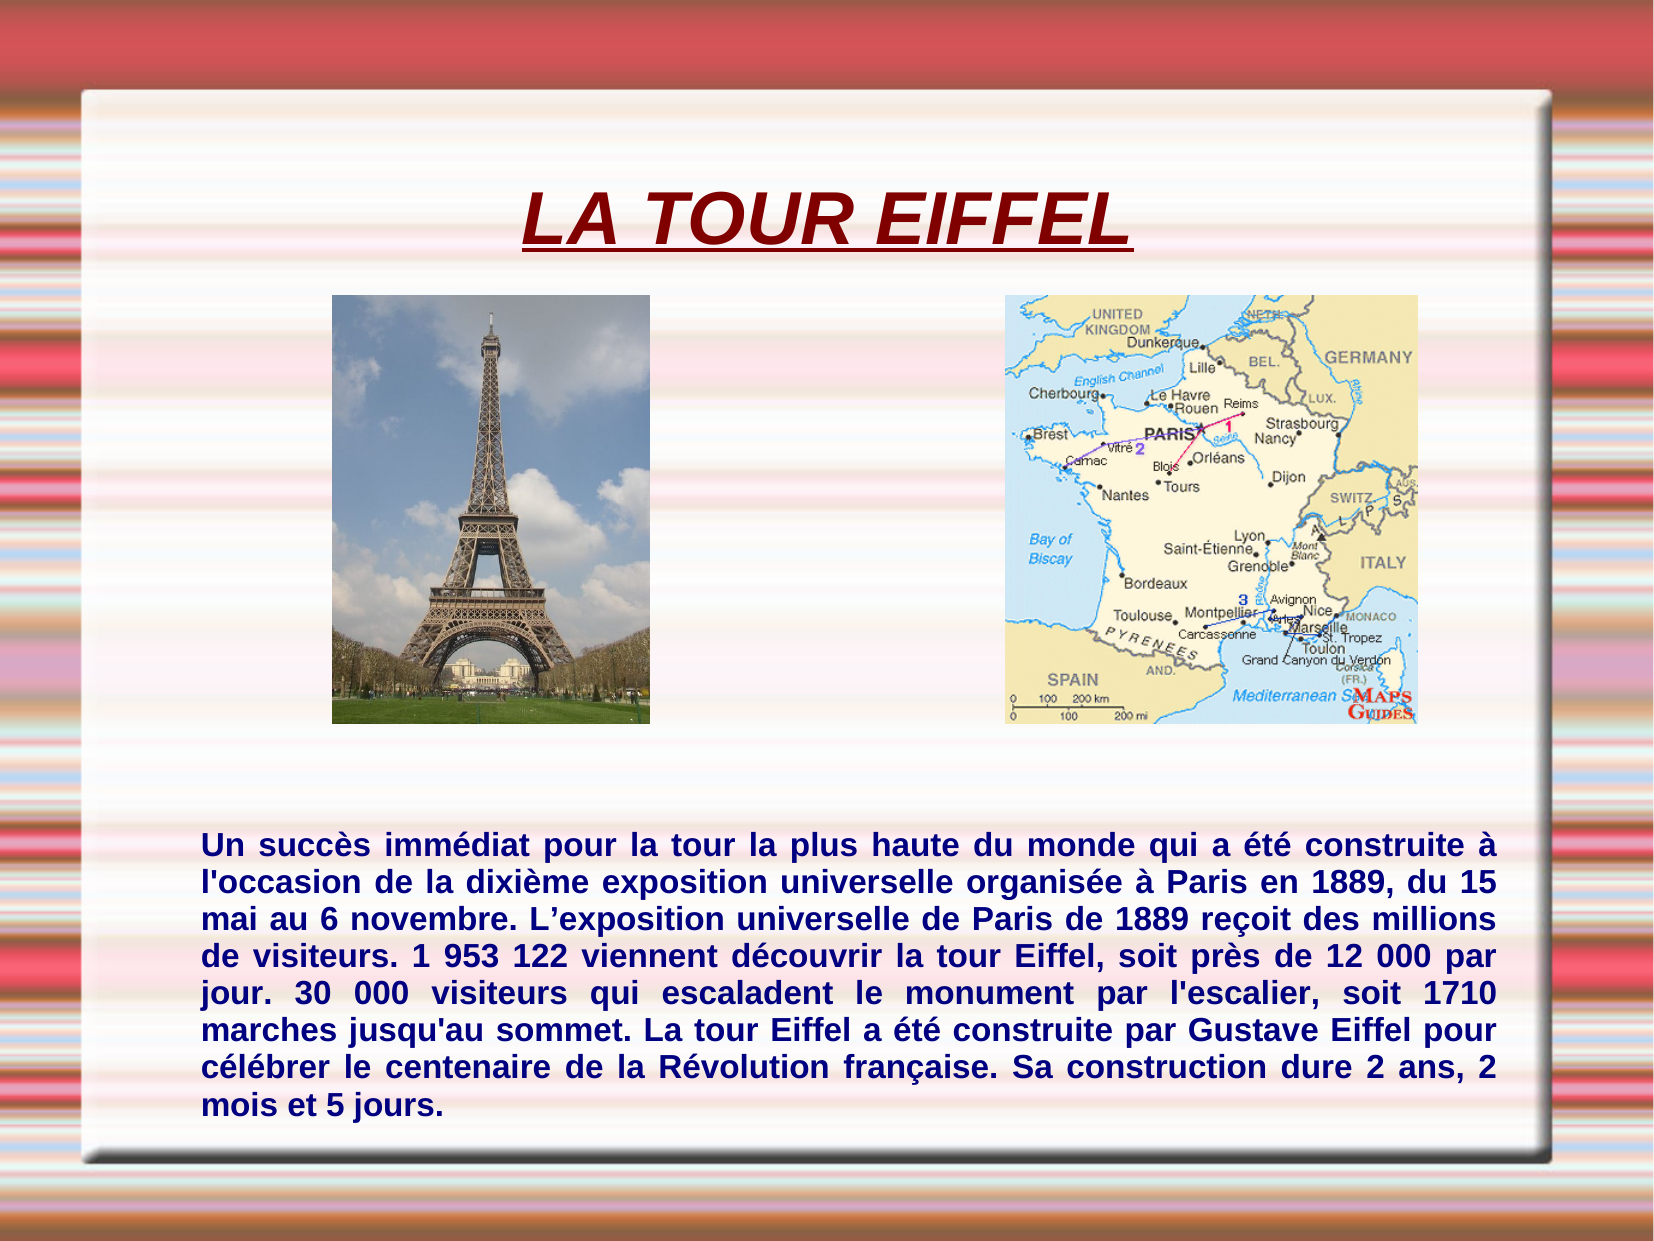

# LA TOUR EIFFEL
Un succès immédiat pour la tour la plus haute du monde qui a été construite à l'occasion de la dixième exposition universelle organisée à Paris en 1889, du 15 mai au 6 novembre. L’exposition universelle de Paris de 1889 reçoit des millions de visiteurs. 1 953 122 viennent découvrir la tour Eiffel, soit près de 12 000 par jour. 30 000 visiteurs qui escaladent le monument par l'escalier, soit 1710 marches jusqu'au sommet. La tour Eiffel a été construite par Gustave Eiffel pour célébrer le centenaire de la Révolution française. Sa construction dure 2 ans, 2 mois et 5 jours.